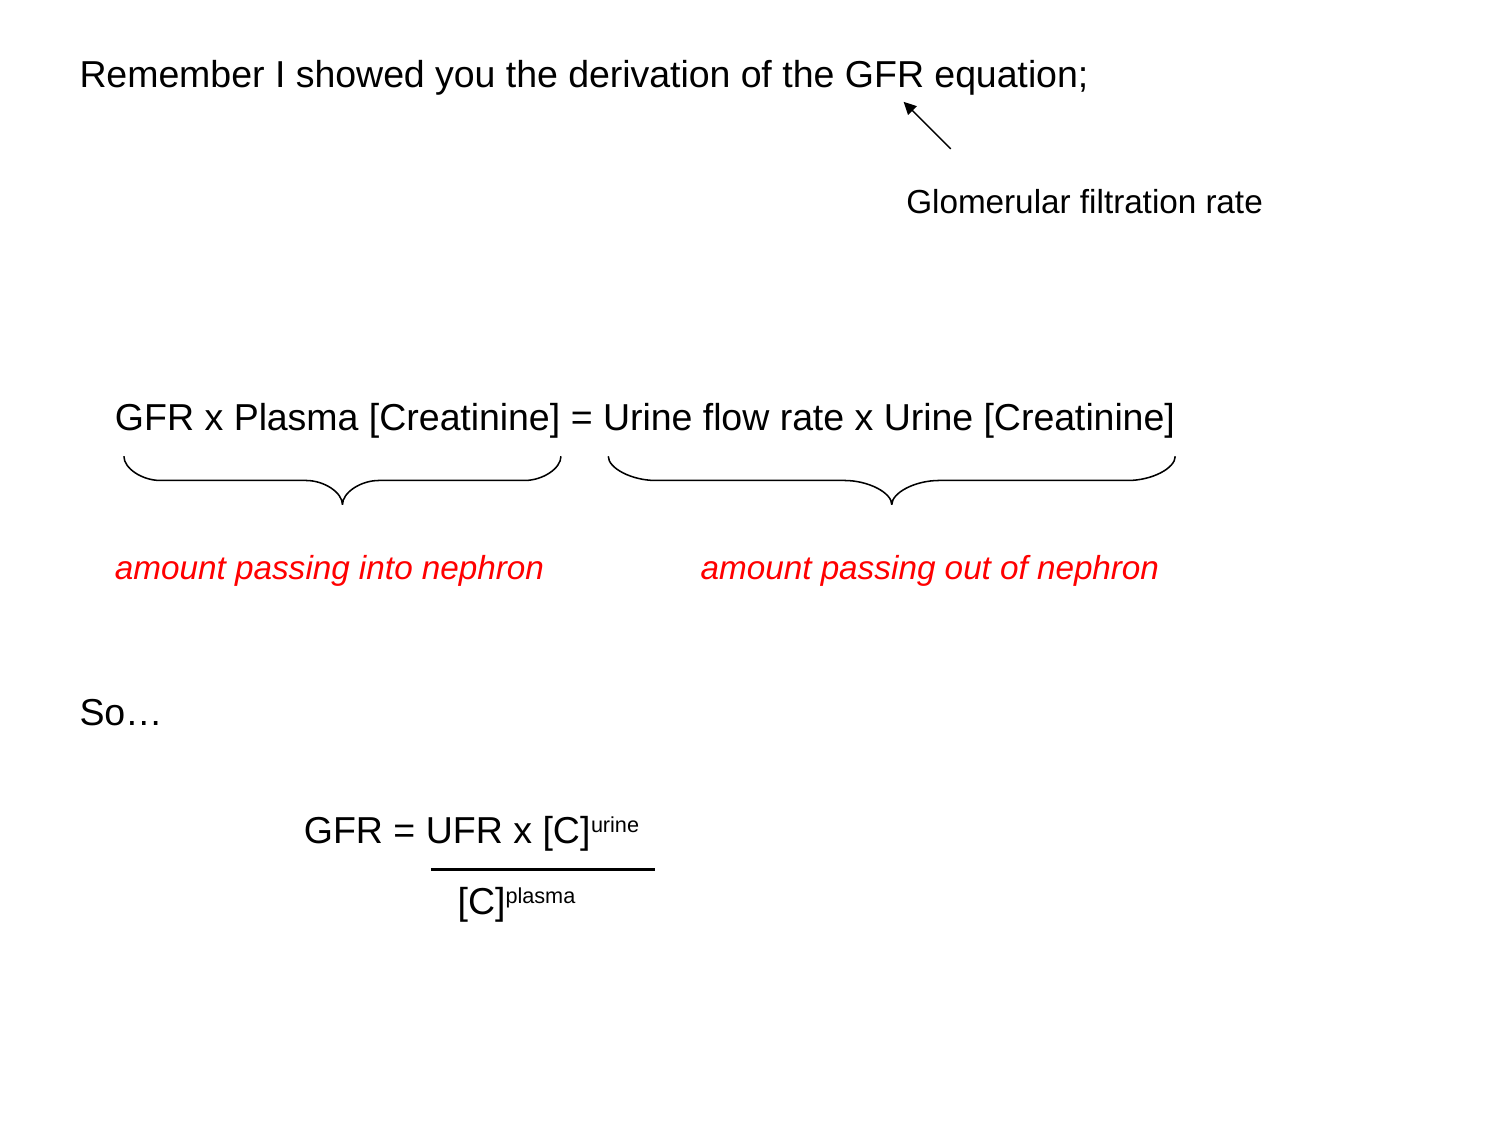

Remember I showed you the derivation of the GFR equation;
Glomerular filtration rate
GFR x Plasma [Creatinine] = Urine flow rate x Urine [Creatinine]
amount passing into nephron amount passing out of nephron
So…
GFR = UFR x [C]urine
[C]plasma